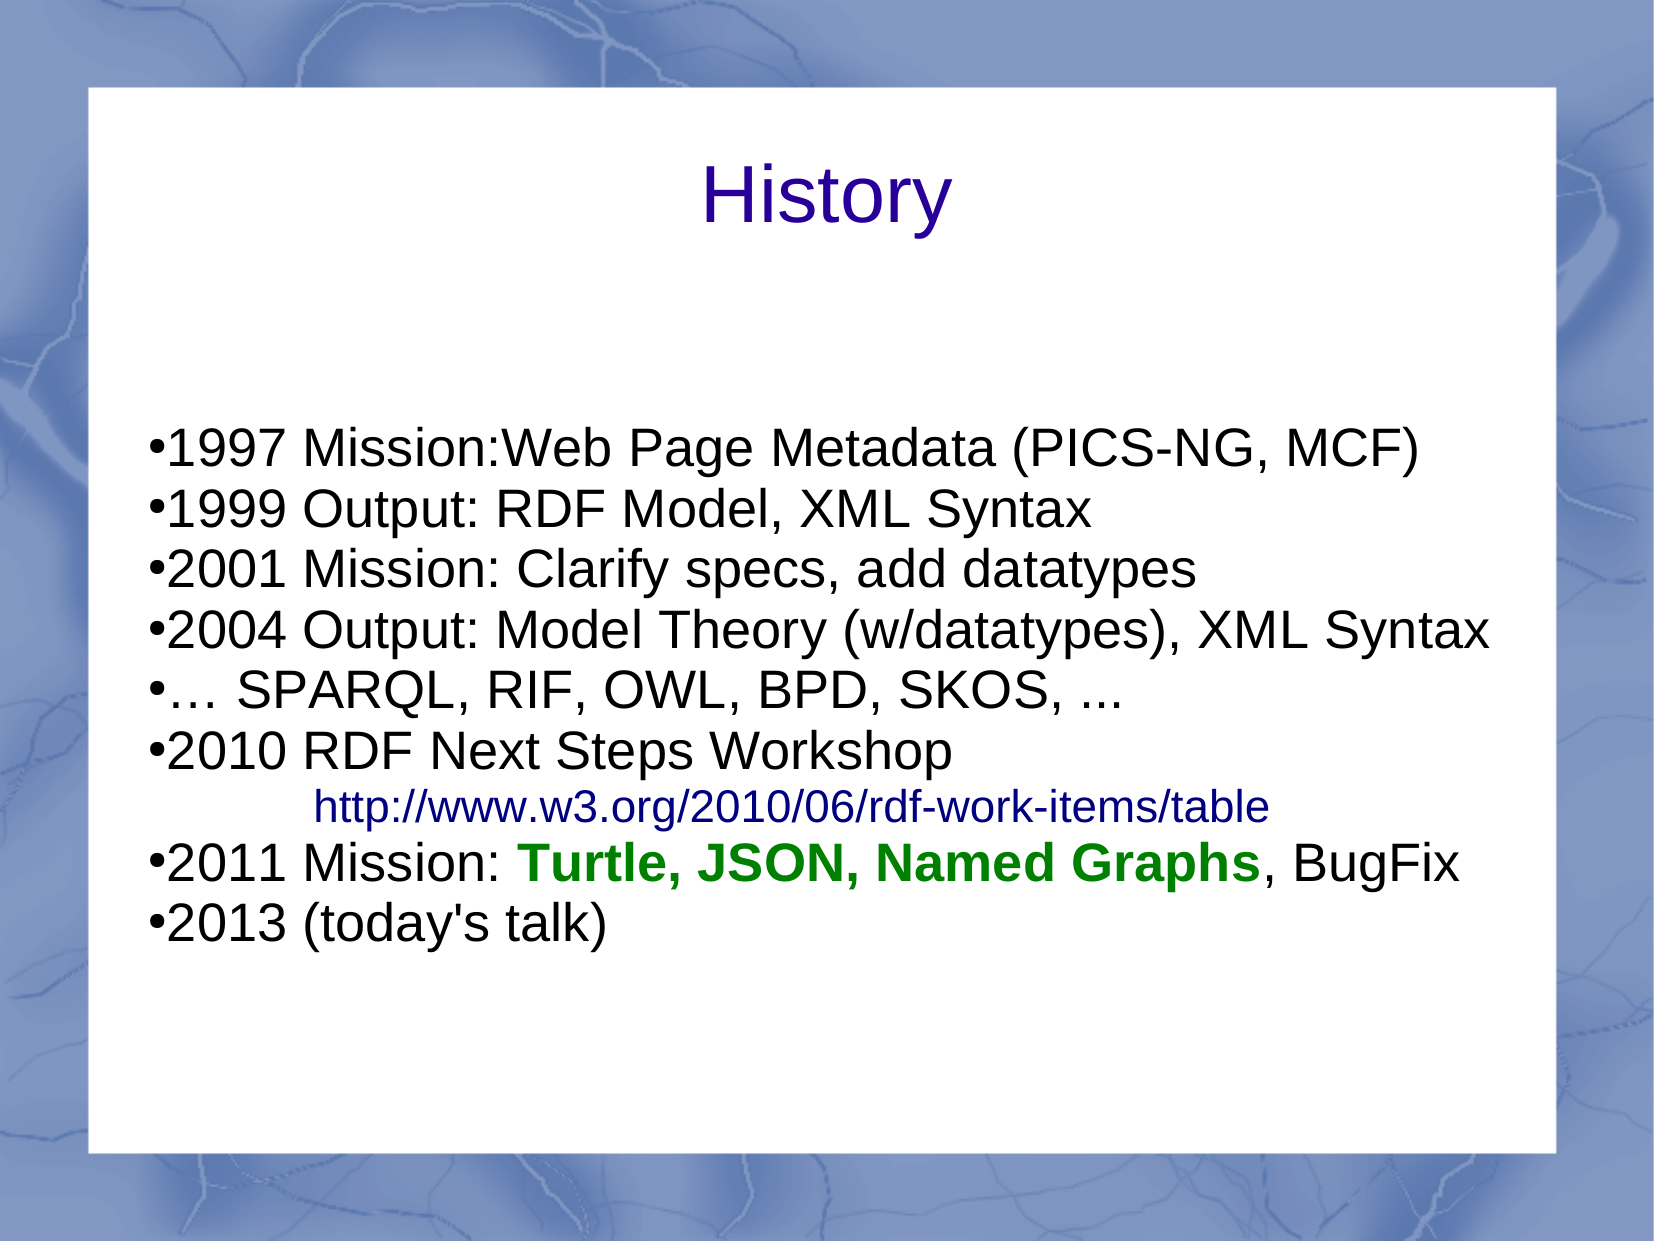

# History
1997 Mission:Web Page Metadata (PICS-NG, MCF)
1999 Output: RDF Model, XML Syntax
2001 Mission: Clarify specs, add datatypes
2004 Output: Model Theory (w/datatypes), XML Syntax
… SPARQL, RIF, OWL, BPD, SKOS, ...
2010 RDF Next Steps Workshop
 http://www.w3.org/2010/06/rdf-work-items/table
2011 Mission: Turtle, JSON, Named Graphs, BugFix
2013 (today's talk)